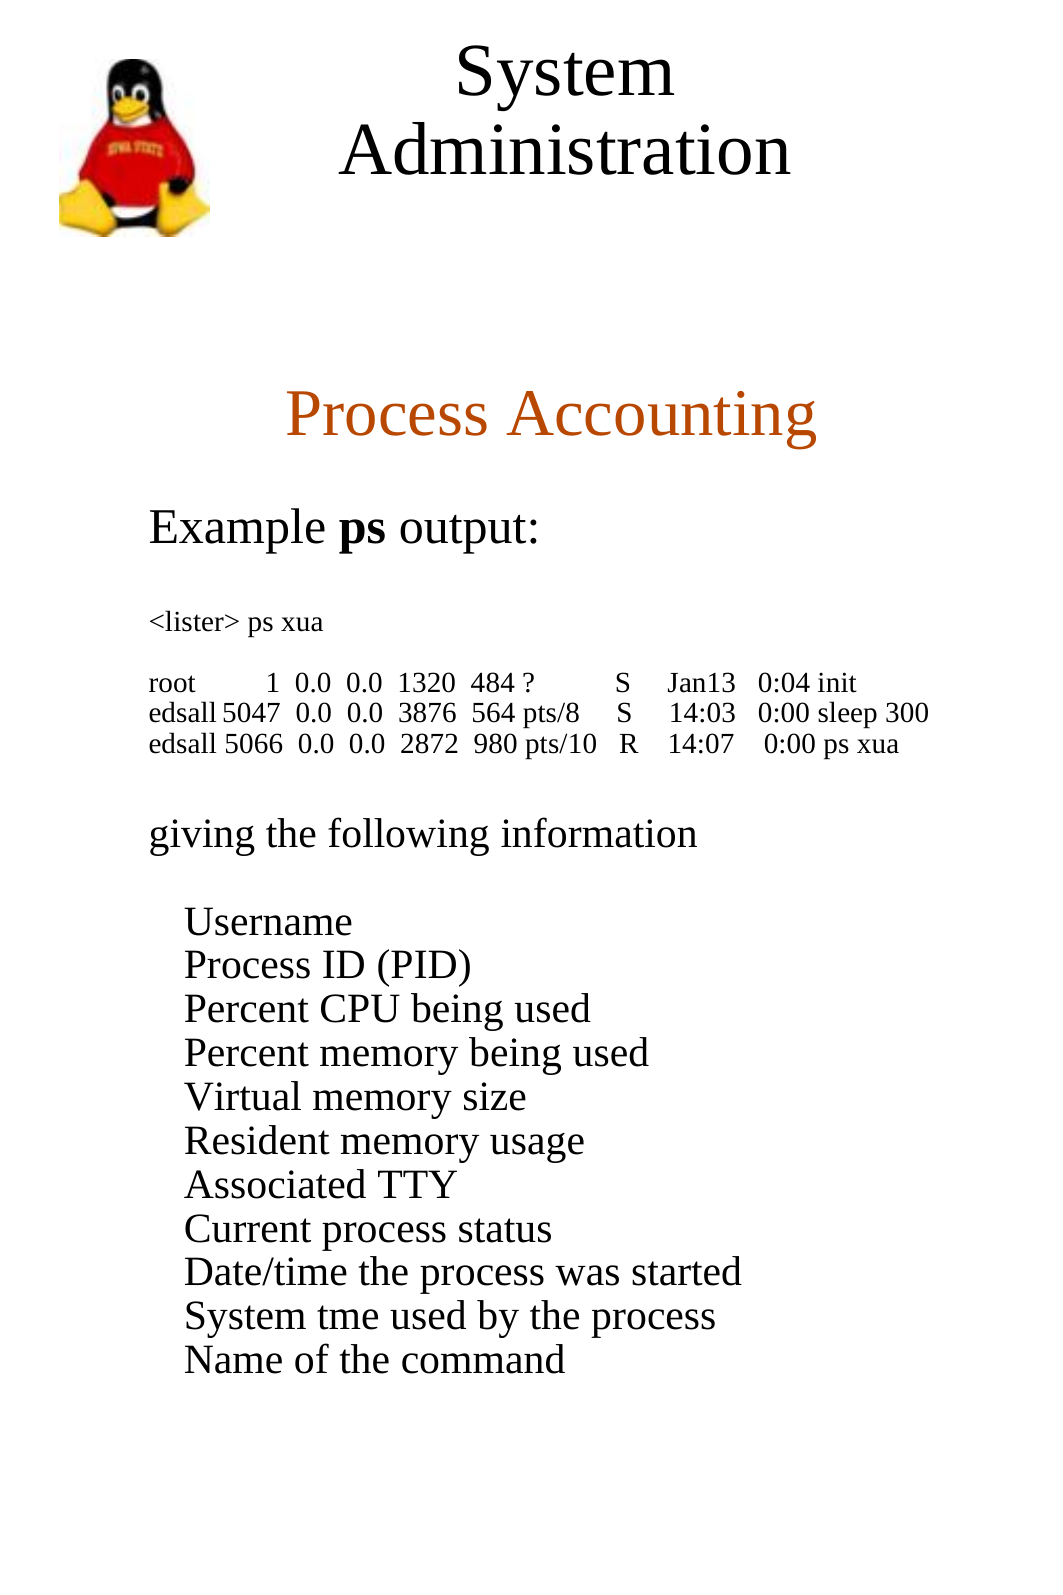

# System Administration
Process Accounting
Example ps output:
<lister> ps xua
root	 1 0.0 0.0 1320 484 ? S Jan13 0:04 init
edsall	5047 0.0 0.0 3876 564 pts/8 S 14:03 0:00 sleep 300
edsall 5066 0.0 0.0 2872 980 pts/10 R 14:07 0:00 ps xua
giving the following information
Username
Process ID (PID)
Percent CPU being used
Percent memory being used
Virtual memory size
Resident memory usage
Associated TTY
Current process status
Date/time the process was started
System tme used by the process
Name of the command